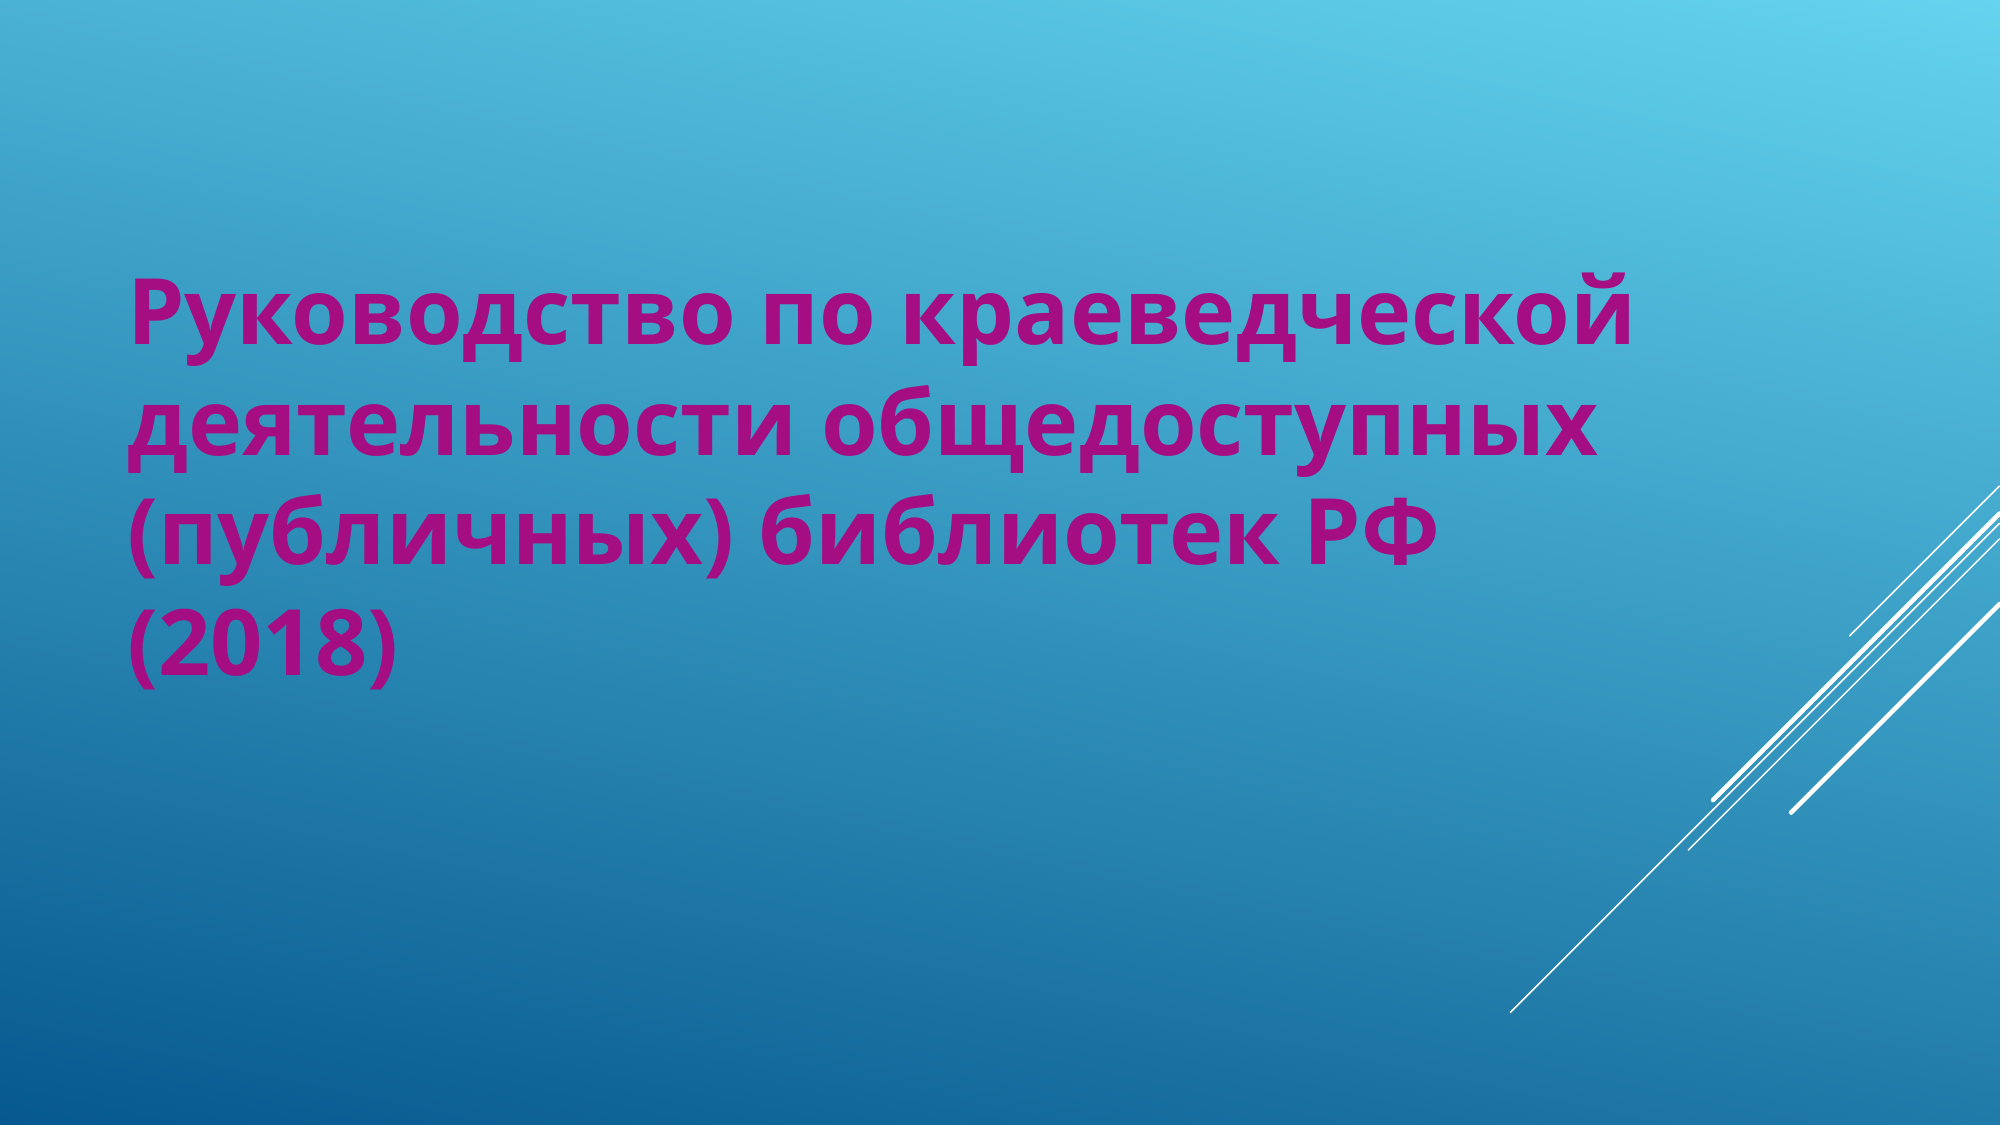

Руководство по краеведческой деятельности общедоступных (публичных) библиотек РФ (2018)
#